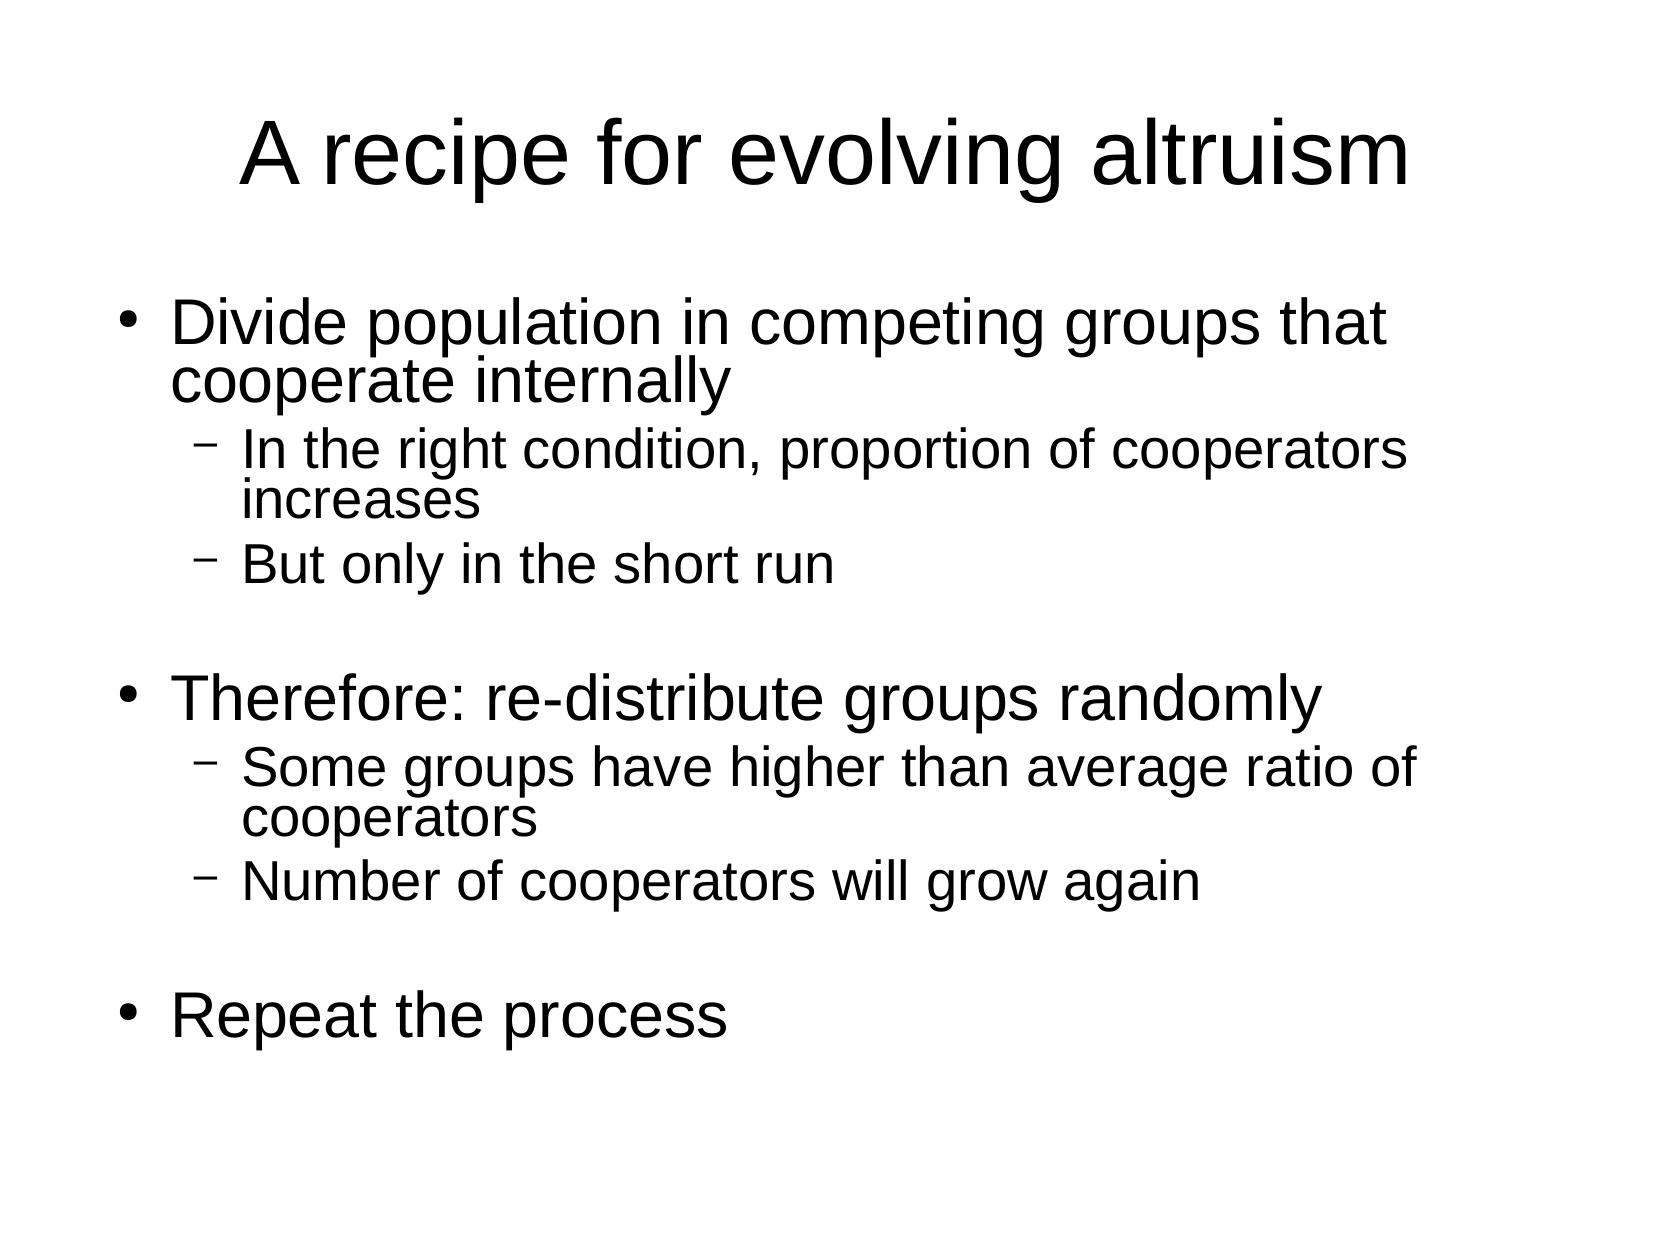

# A recipe for evolving altruism
Divide population in competing groups that cooperate internally
In the right condition, proportion of cooperators increases
But only in the short run
Therefore: re-distribute groups randomly
Some groups have higher than average ratio of cooperators
Number of cooperators will grow again
Repeat the process